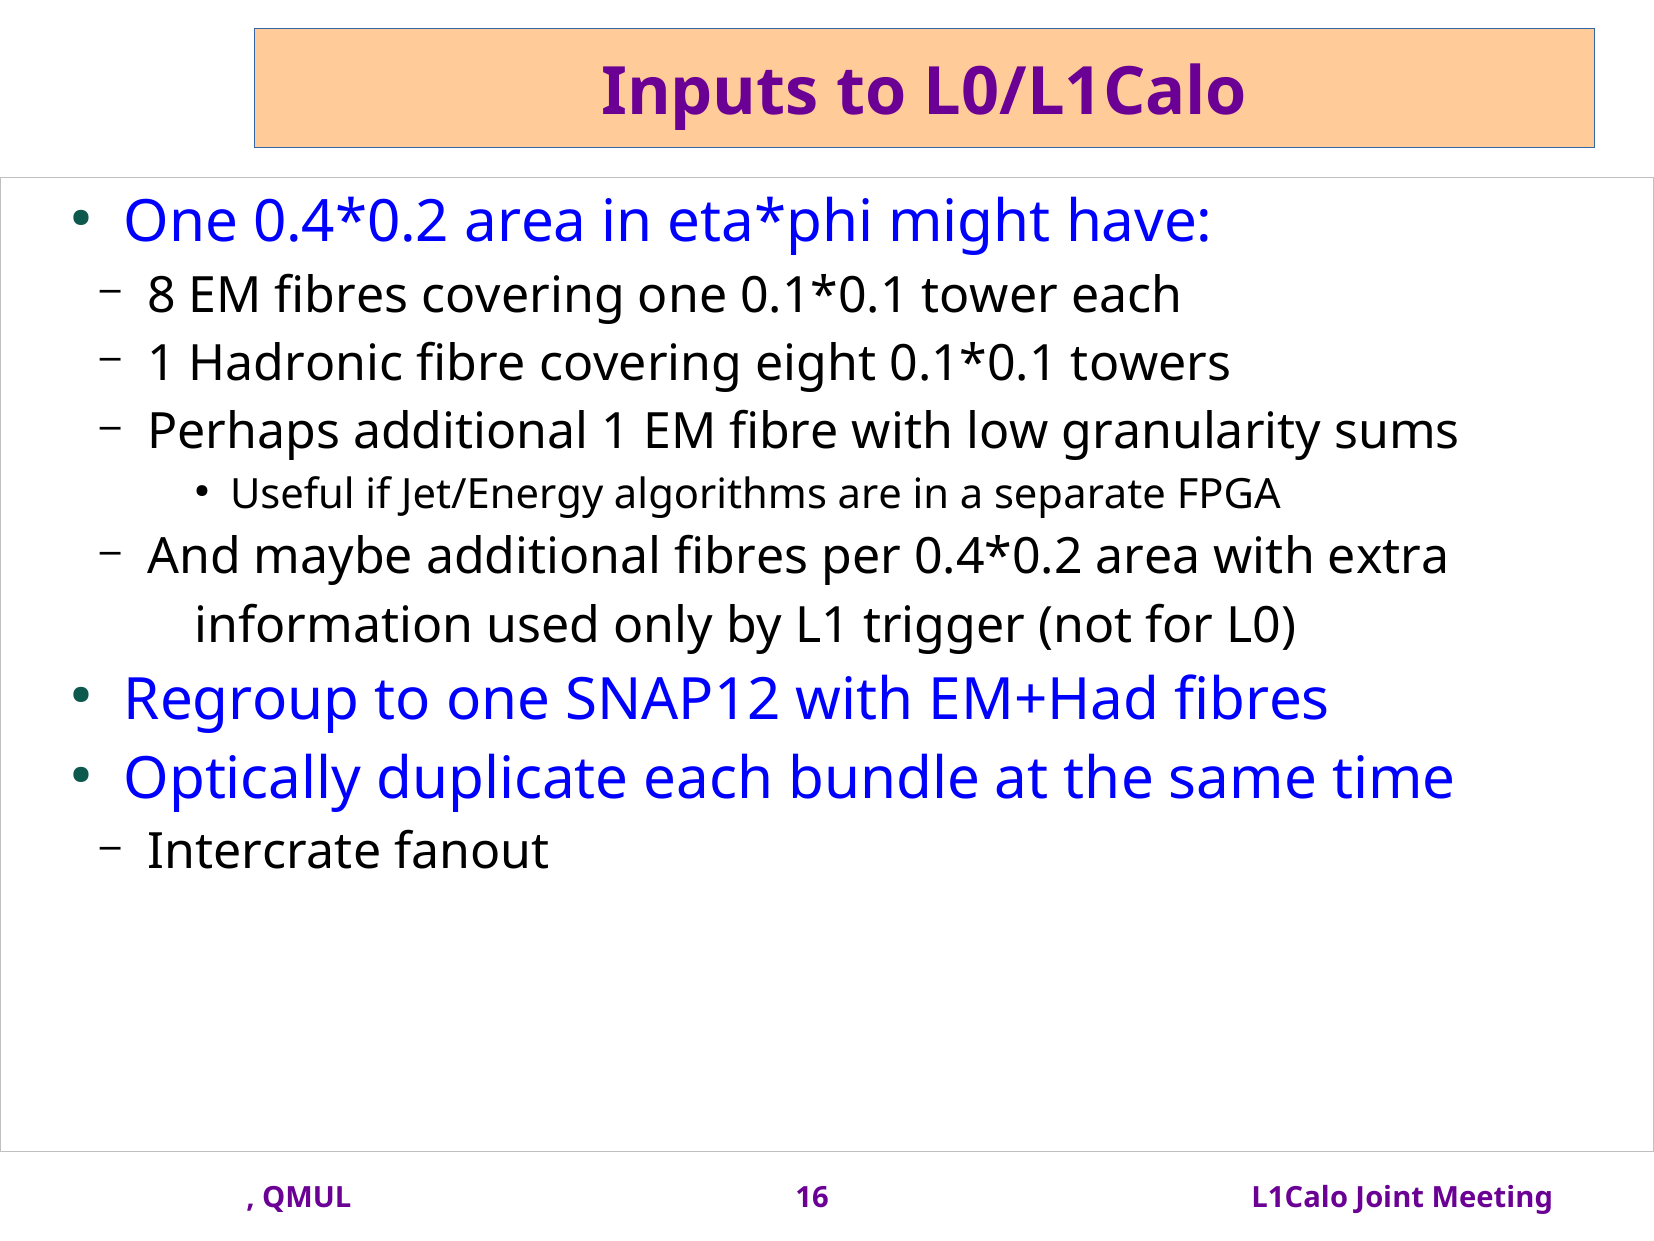

# Inputs to L0/L1Calo
One 0.4*0.2 area in eta*phi might have:
8 EM fibres covering one 0.1*0.1 tower each
1 Hadronic fibre covering eight 0.1*0.1 towers
Perhaps additional 1 EM fibre with low granularity sums
Useful if Jet/Energy algorithms are in a separate FPGA
And maybe additional fibres per 0.4*0.2 area with extra information used only by L1 trigger (not for L0)
Regroup to one SNAP12 with EM+Had fibres
Optically duplicate each bundle at the same time
Intercrate fanout